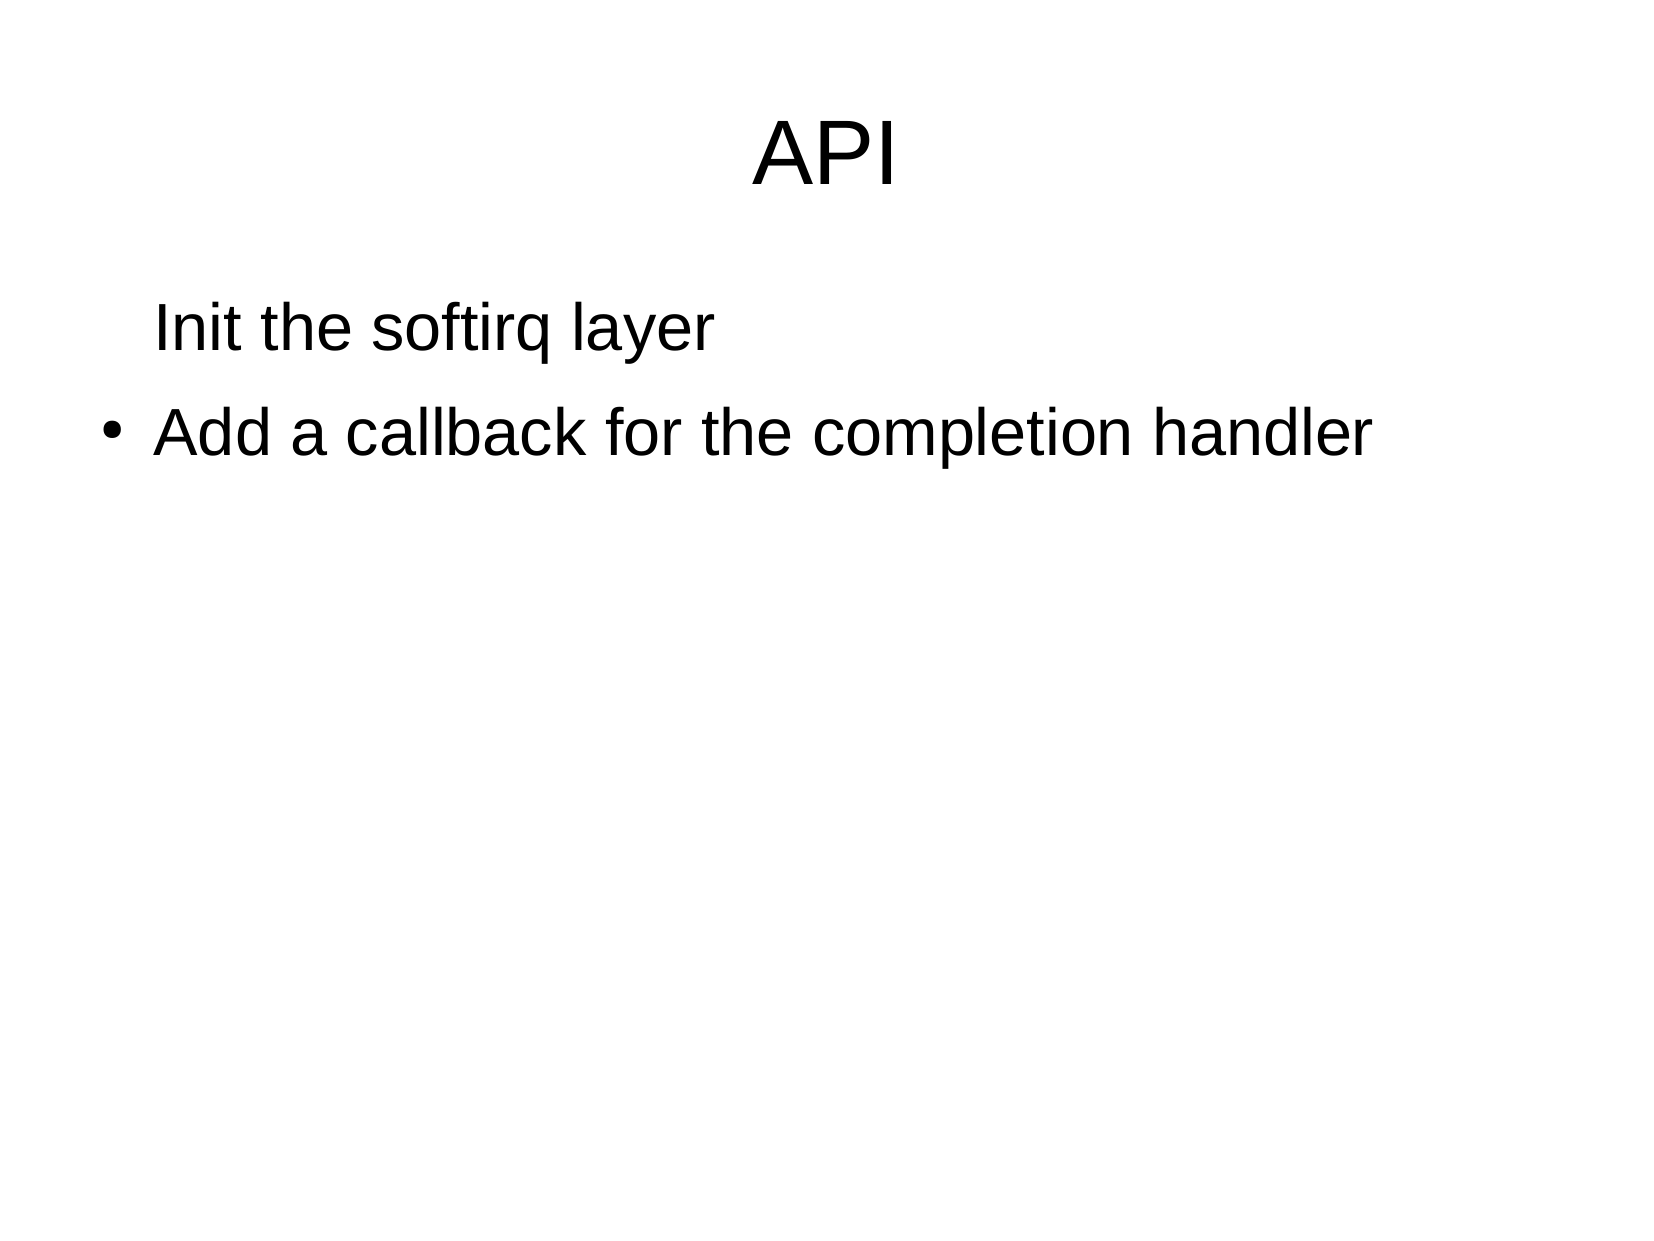

# API
Init the softirq layer
Add a callback for the completion handler